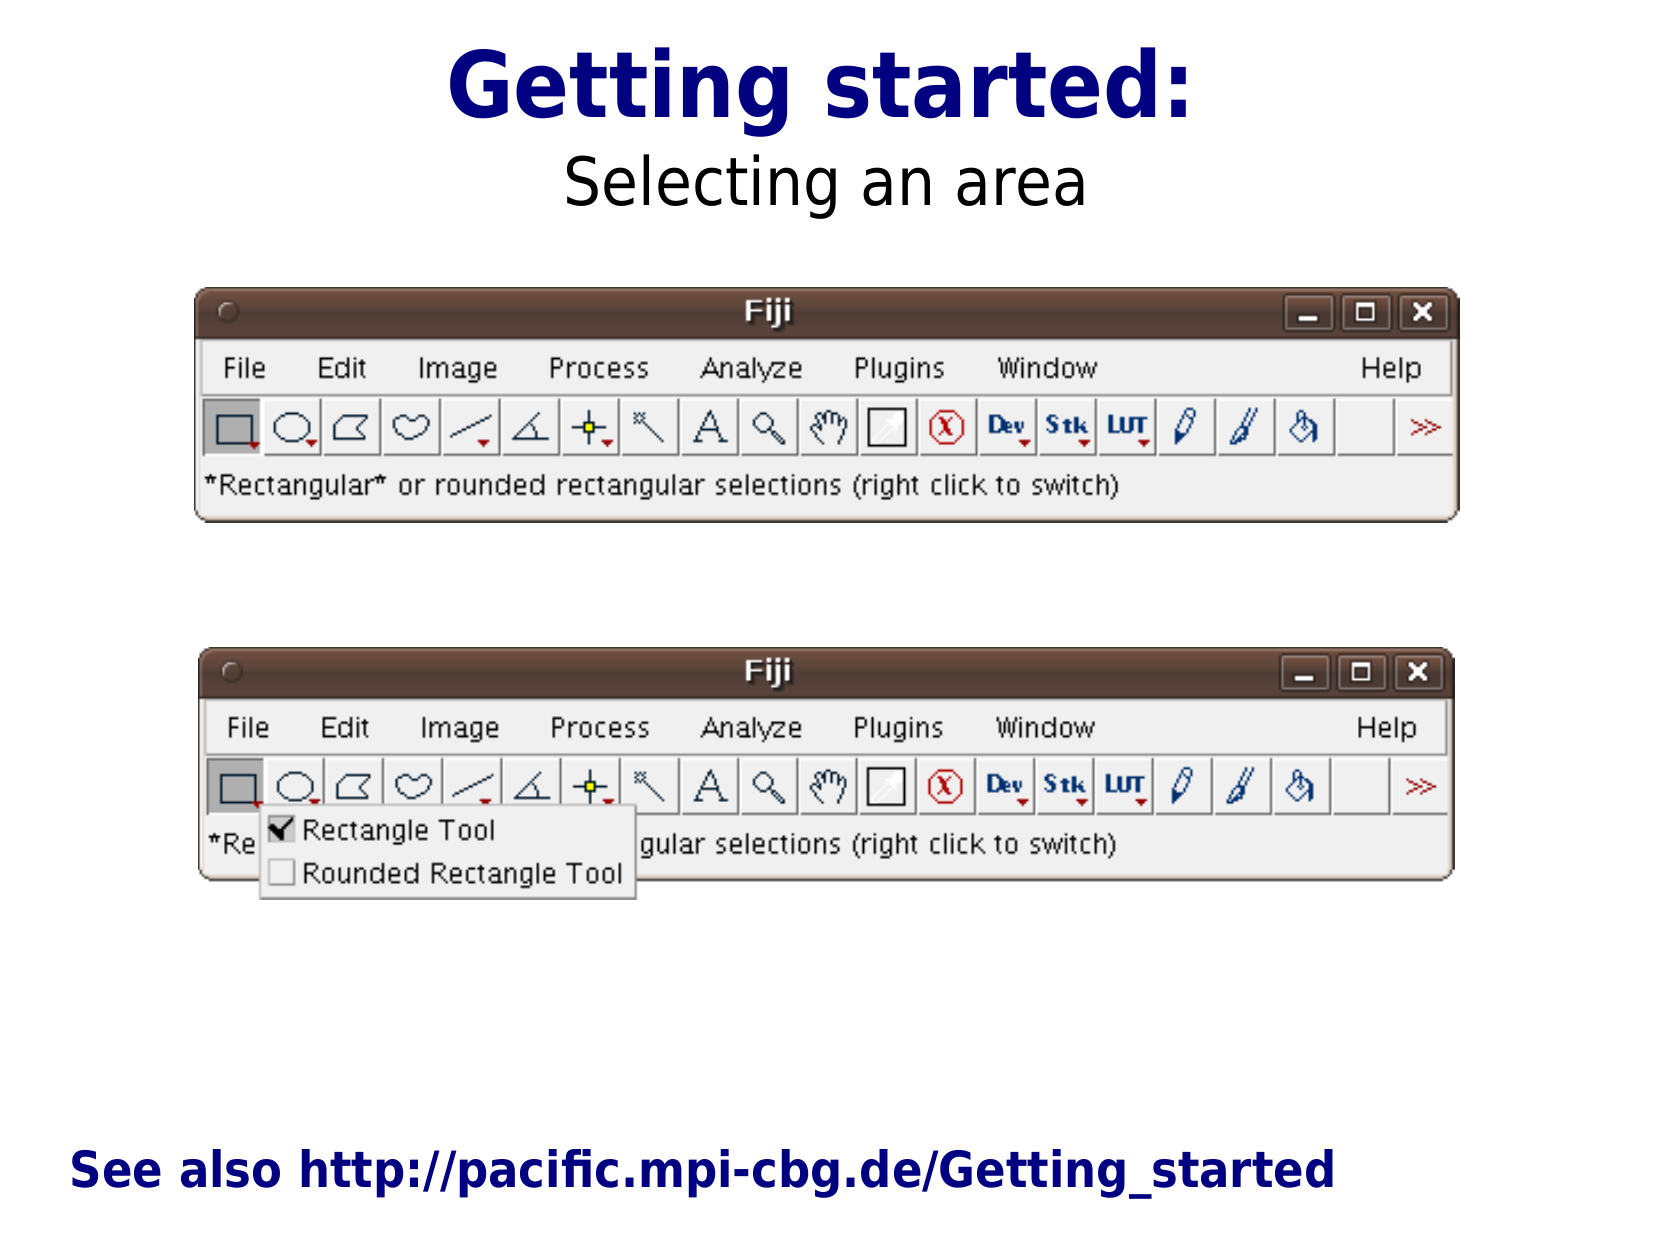

Getting started:
# Selecting an area
See also http://pacific.mpi-cbg.de/Getting_started